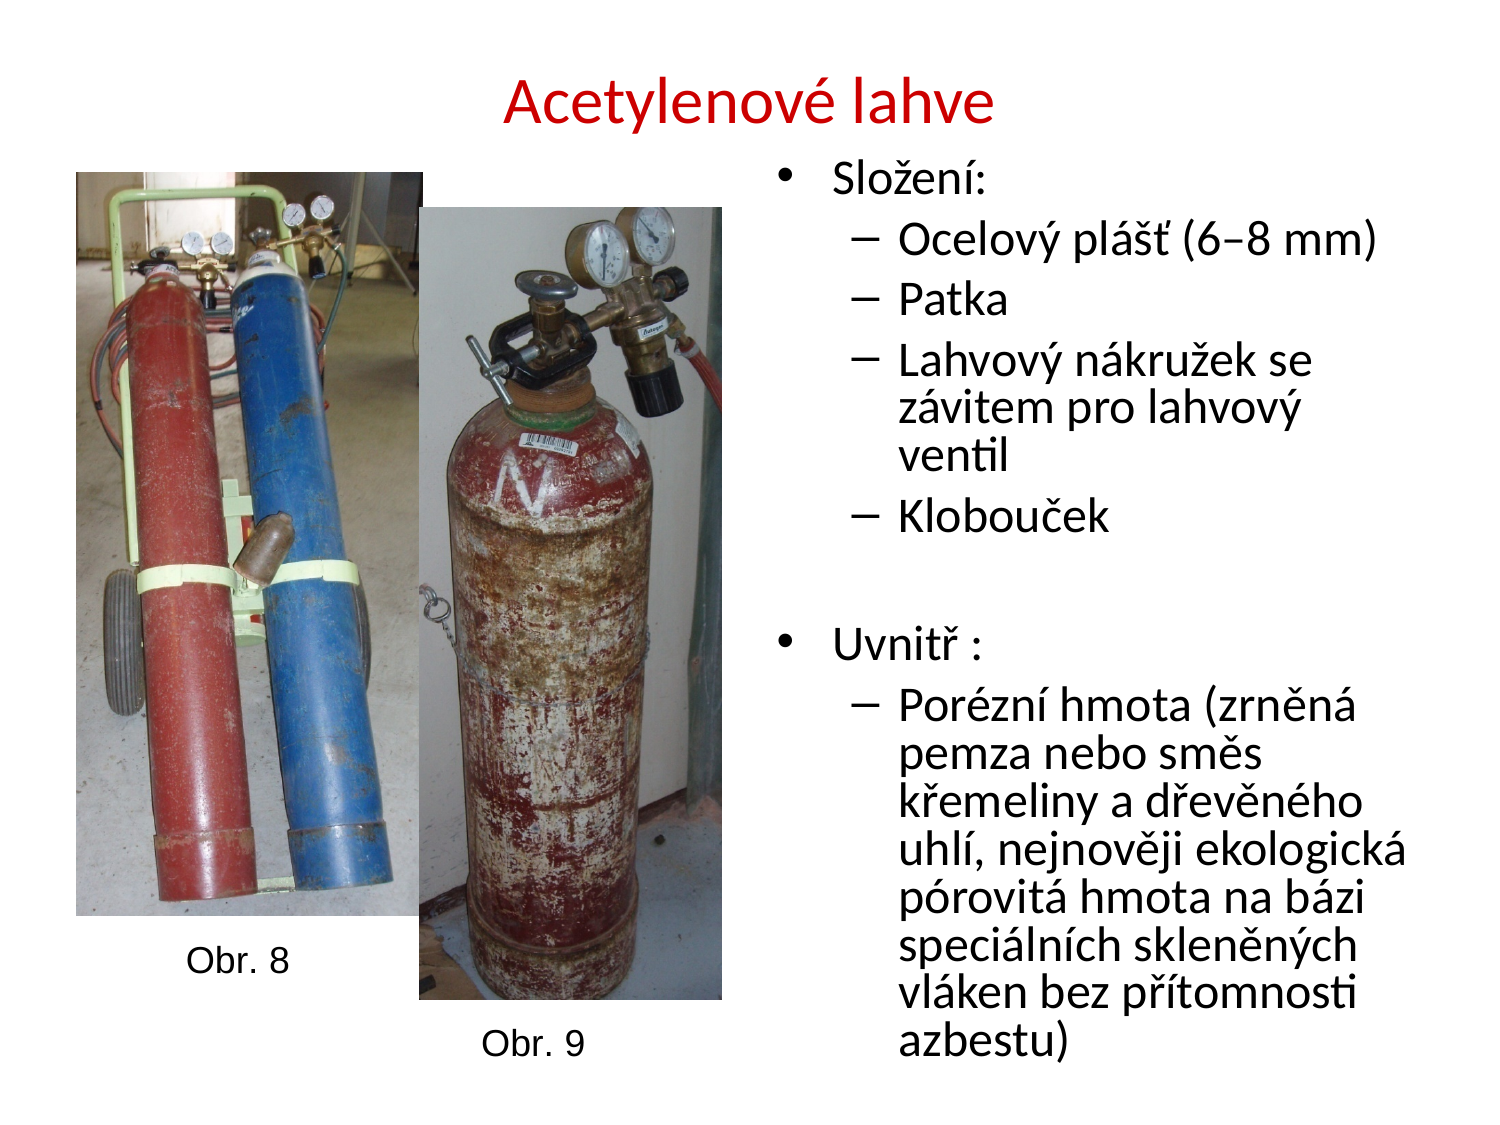

# Acetylenové lahve
Složení:
Ocelový plášť (6–8 mm)
Patka
Lahvový nákružek se závitem pro lahvový ventil
Klobouček
Uvnitř :
Porézní hmota (zrněná pemza nebo směs křemeliny a dřevěného uhlí, nejnověji ekologická pórovitá hmota na bázi speciálních skleněných vláken bez přítomnosti azbestu)
Obr. 8
Obr. 9